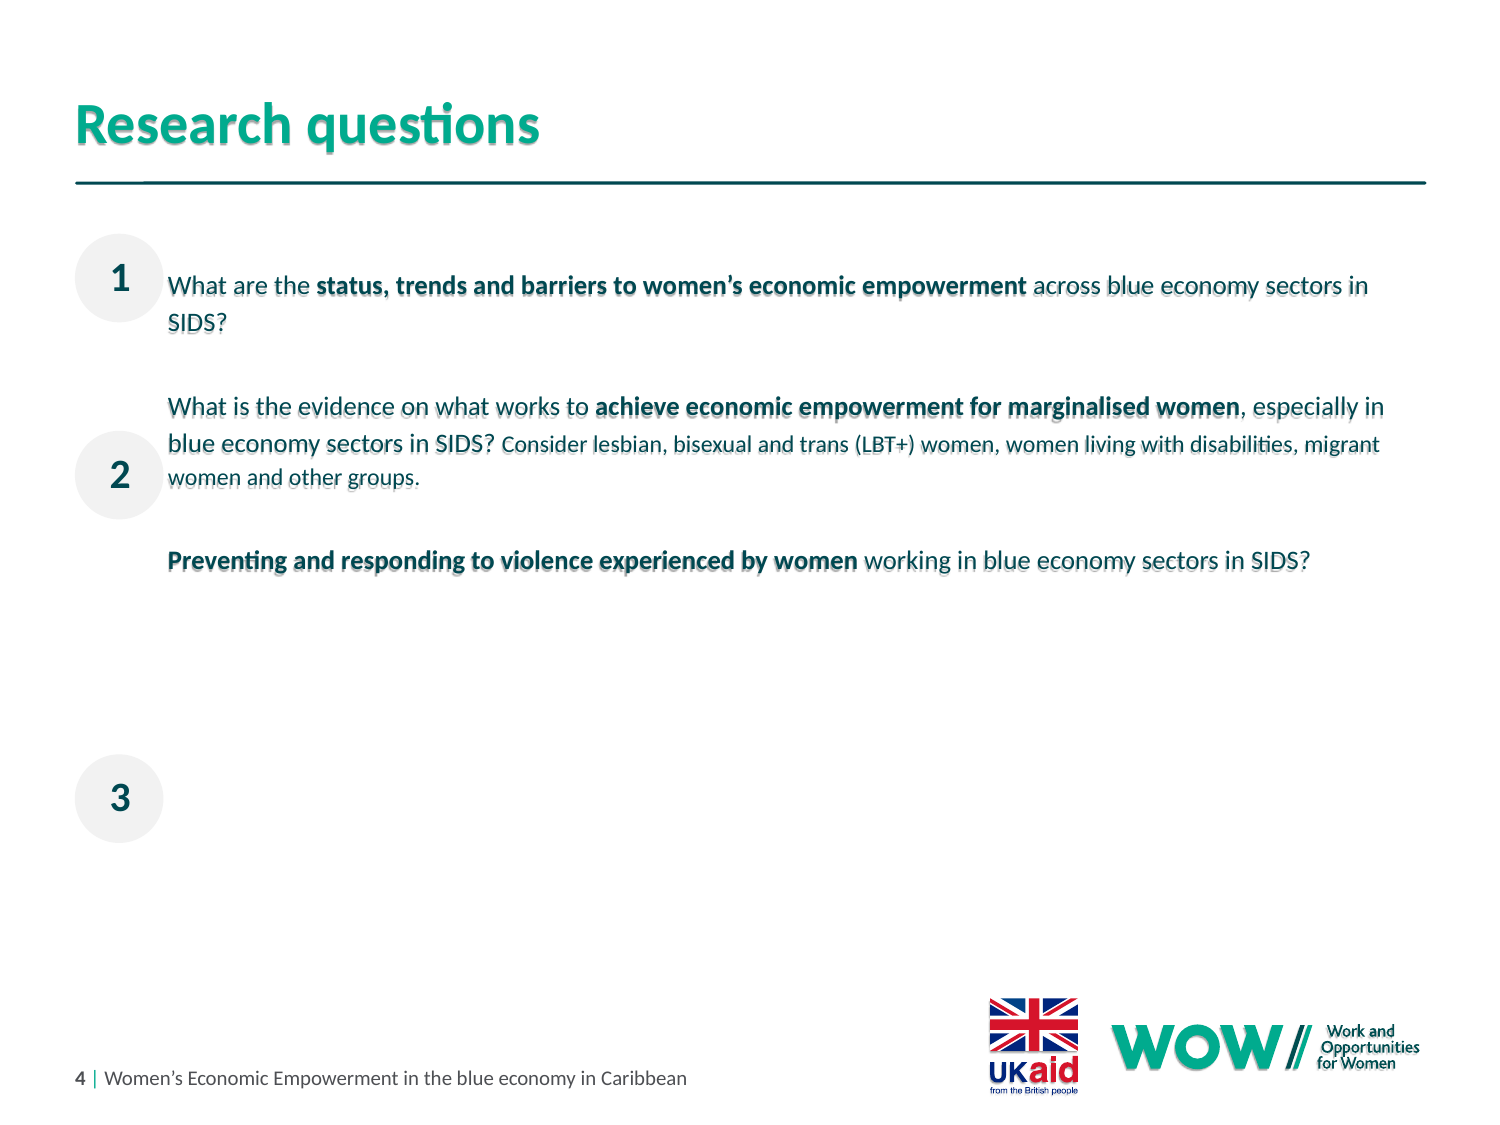

Research questions
1
# What are the status, trends and barriers to women’s economic empowerment across blue economy sectors in SIDS?
What is the evidence on what works to achieve economic empowerment for marginalised women, especially in blue economy sectors in SIDS? Consider lesbian, bisexual and trans (LBT+) women, women living with disabilities, migrant women and other groups.
Preventing and responding to violence experienced by women working in blue economy sectors in SIDS?
2
3
4 | Women’s Economic Empowerment in the blue economy in Caribbean